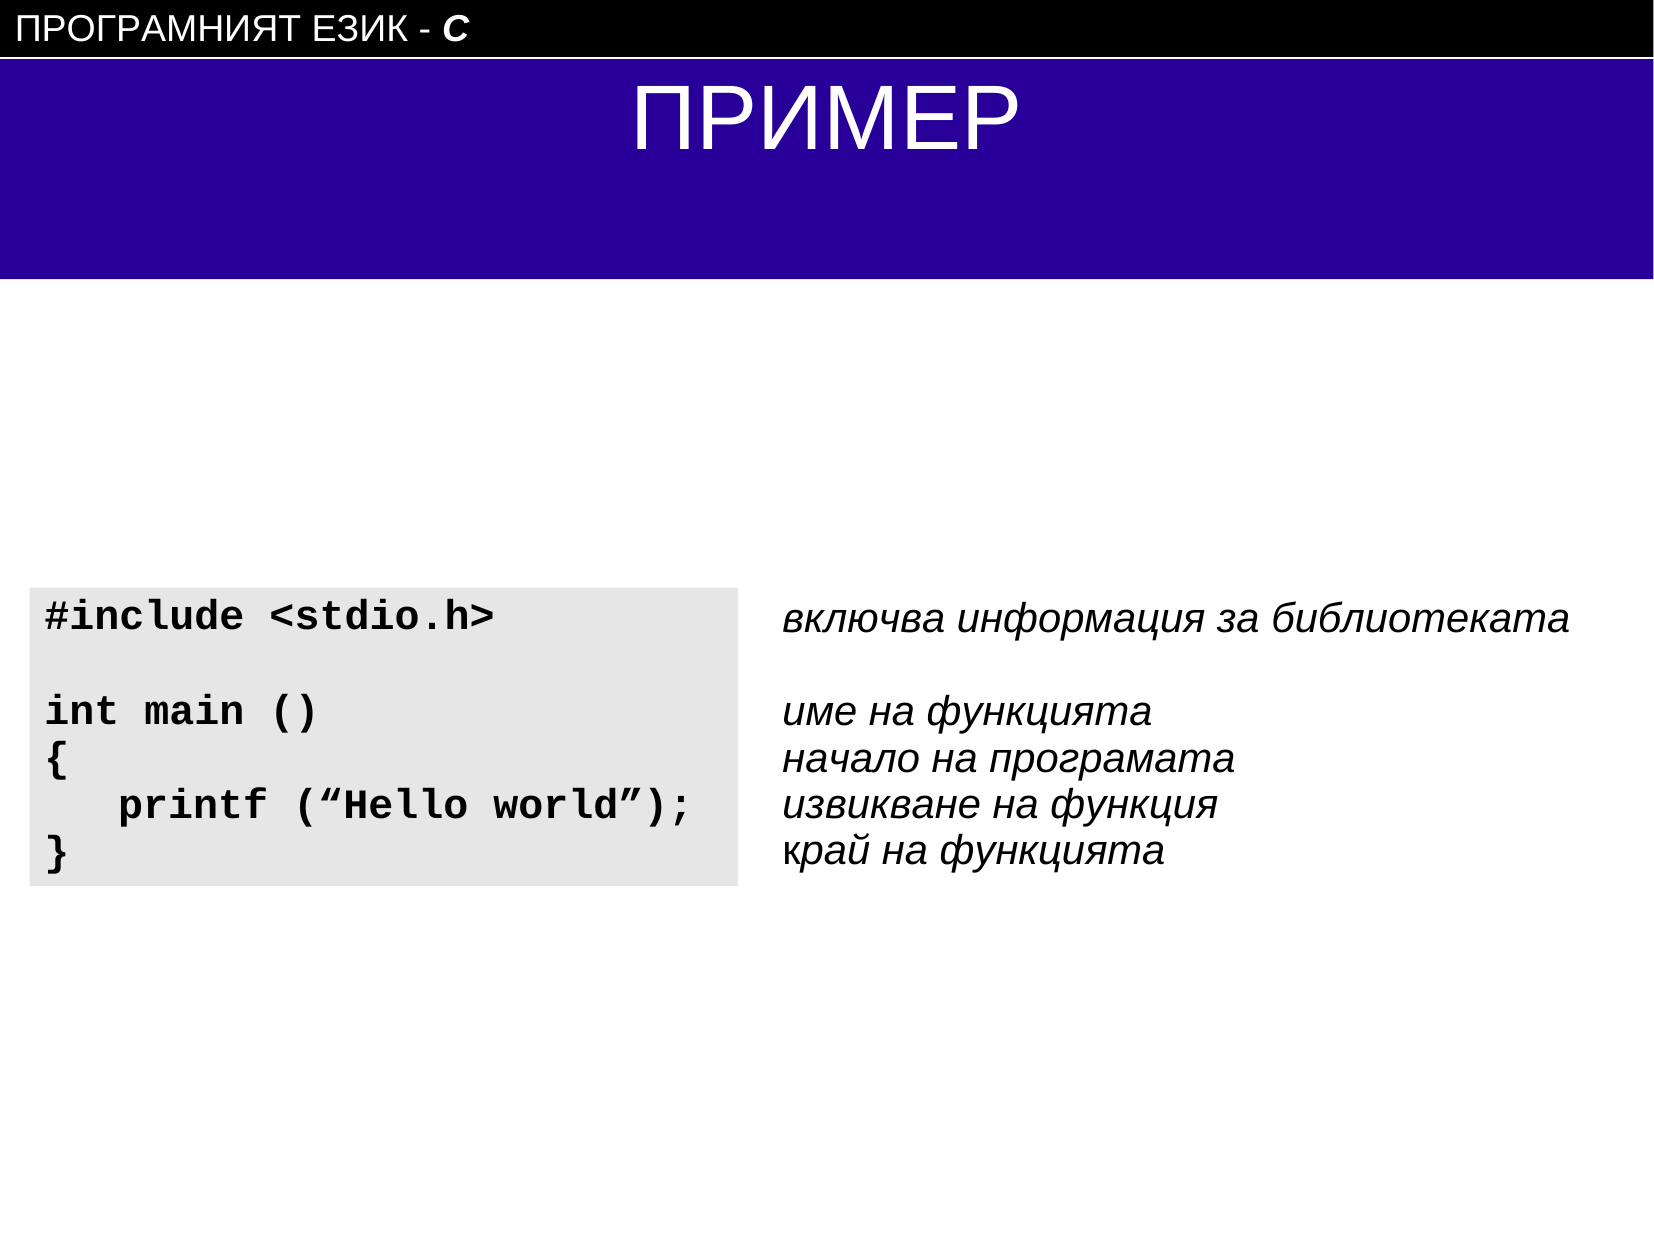

ПРОГРАМНИЯT ЕЗИК - С
								 ПРИМЕР
#include <stdio.h>
int main ()
{
	printf (“Hello world”);
}
включва информация за библиотеката
име на функцията
начало на програмата
извикване на функция
край на функцията